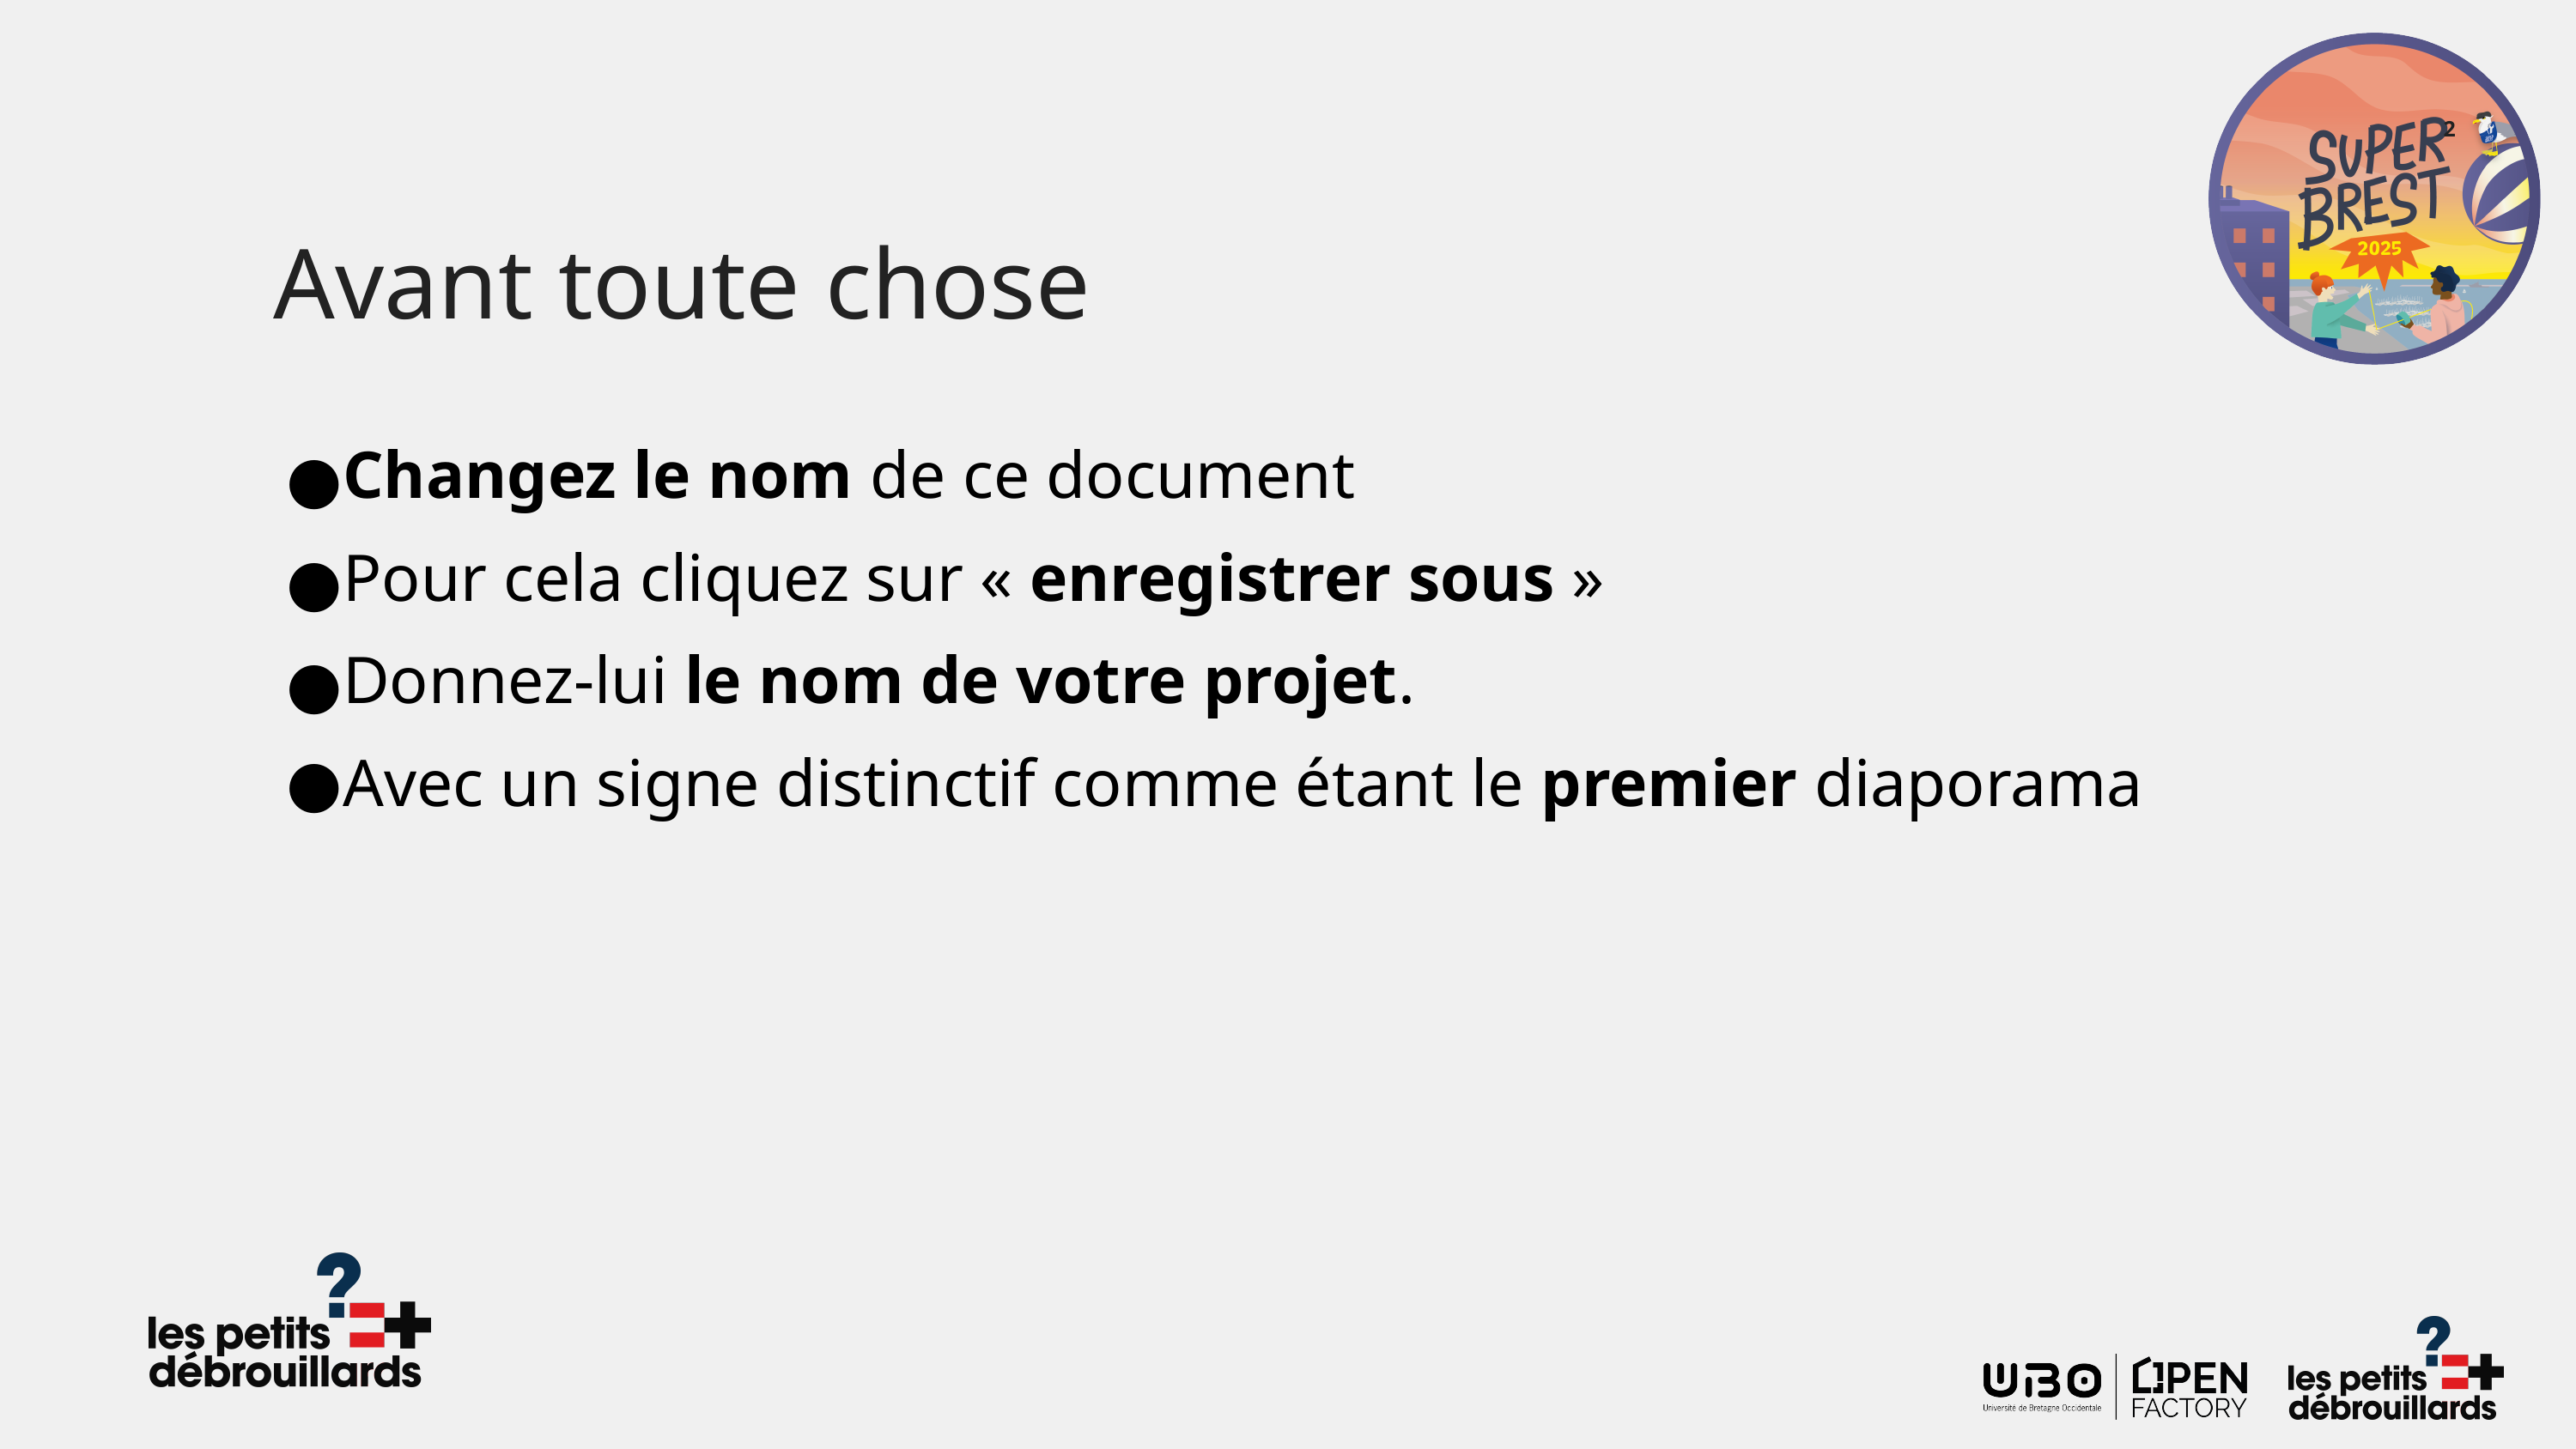

# Avant toute chose
Changez le nom de ce document
Pour cela cliquez sur « enregistrer sous »
Donnez-lui le nom de votre projet.
Avec un signe distinctif comme étant le premier diaporama